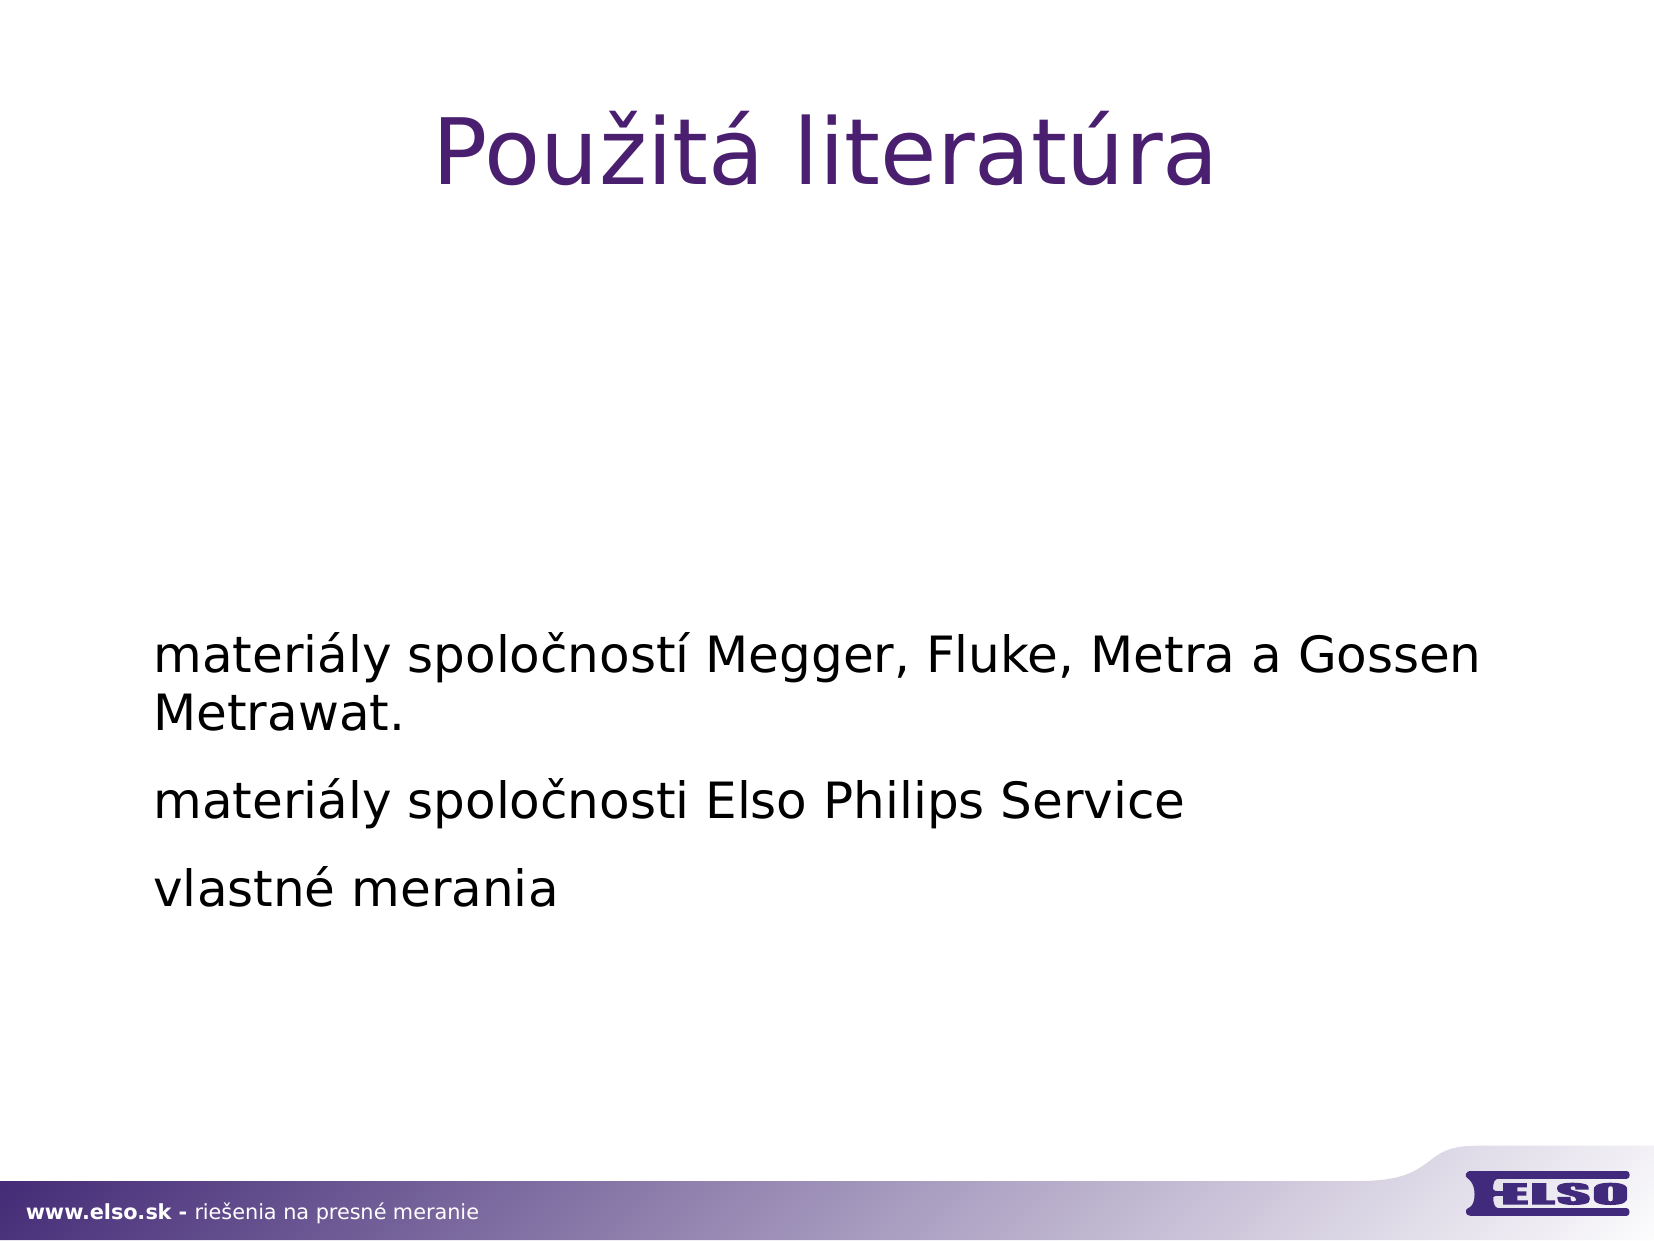

# Použitá literatúra
materiály spoločností Megger, Fluke, Metra a Gossen Metrawat.
materiály spoločnosti Elso Philips Service
vlastné merania